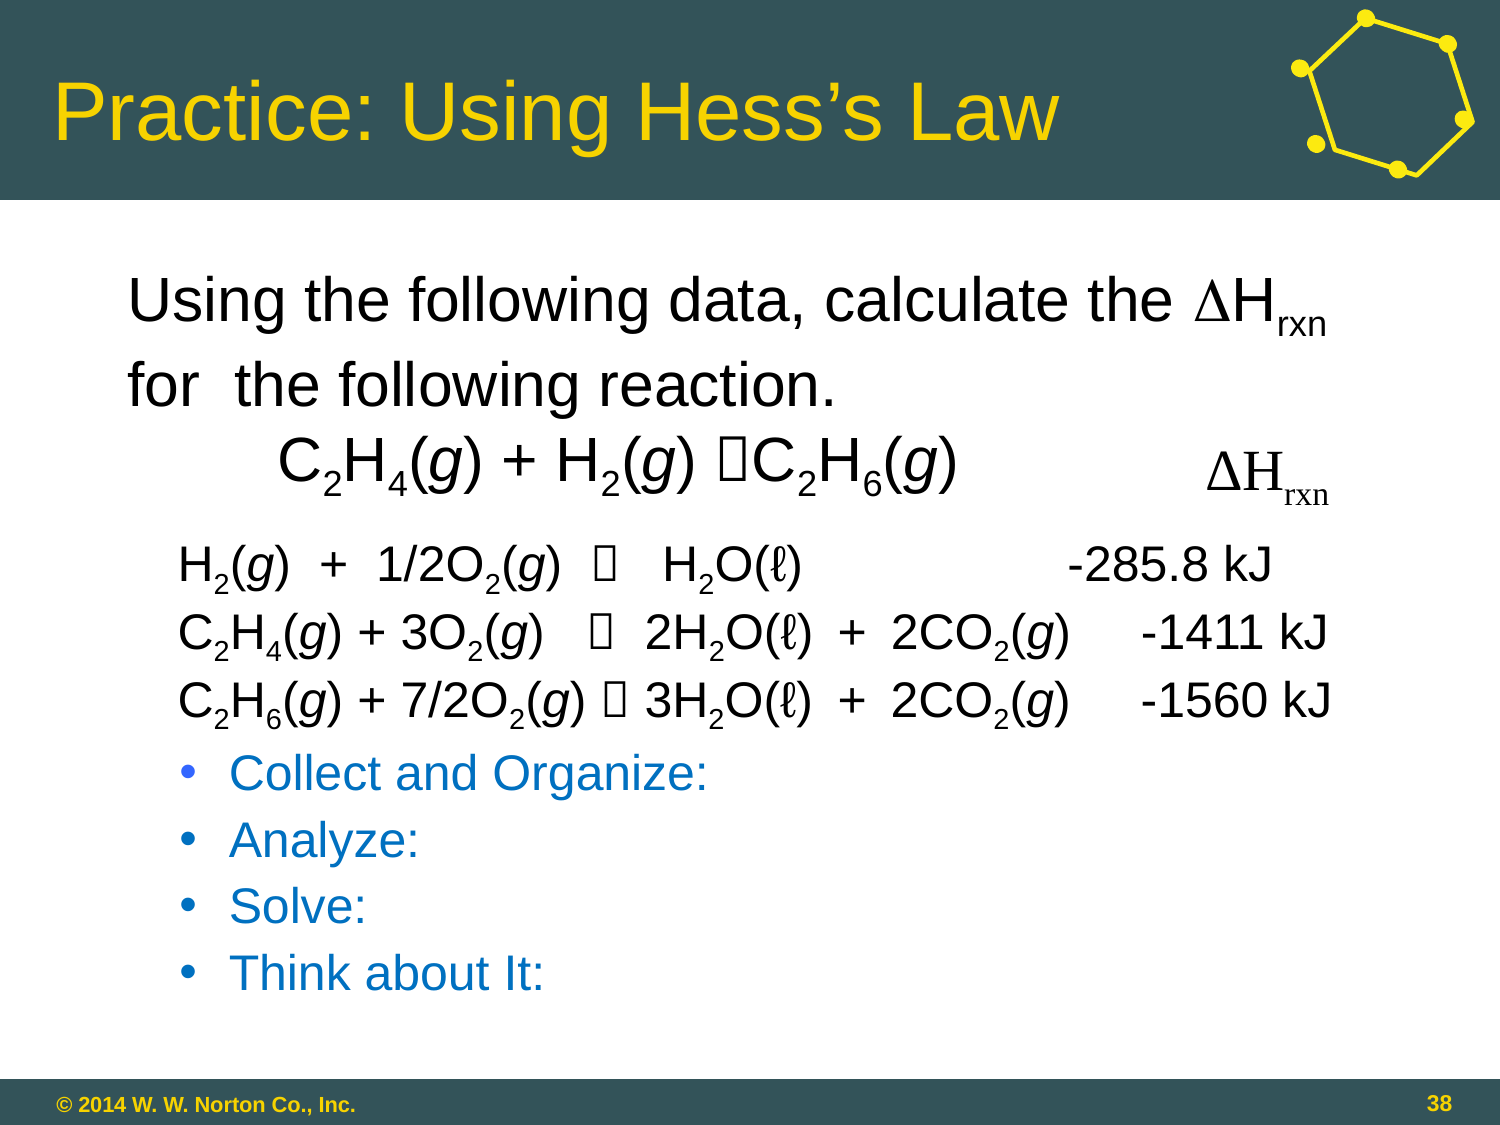

Practice: Using Hess’s Law
Using the following data, calculate the Hrxn for the following reaction.
 	C2H4(g) + H2(g) C2H6(g)
∆Hrxn
# H2(g) + 1/2O2(g)  H2O(ℓ) 	 -285.8 kJ
C2H4(g) + 3O2(g)  2H2O(ℓ) + 2CO2(g) -1411 kJ
C2H6(g) + 7/2O2(g)  3H2O(ℓ) + 2CO2(g) -1560 kJ
 Collect and Organize:
 Analyze:
 Solve:
 Think about It: